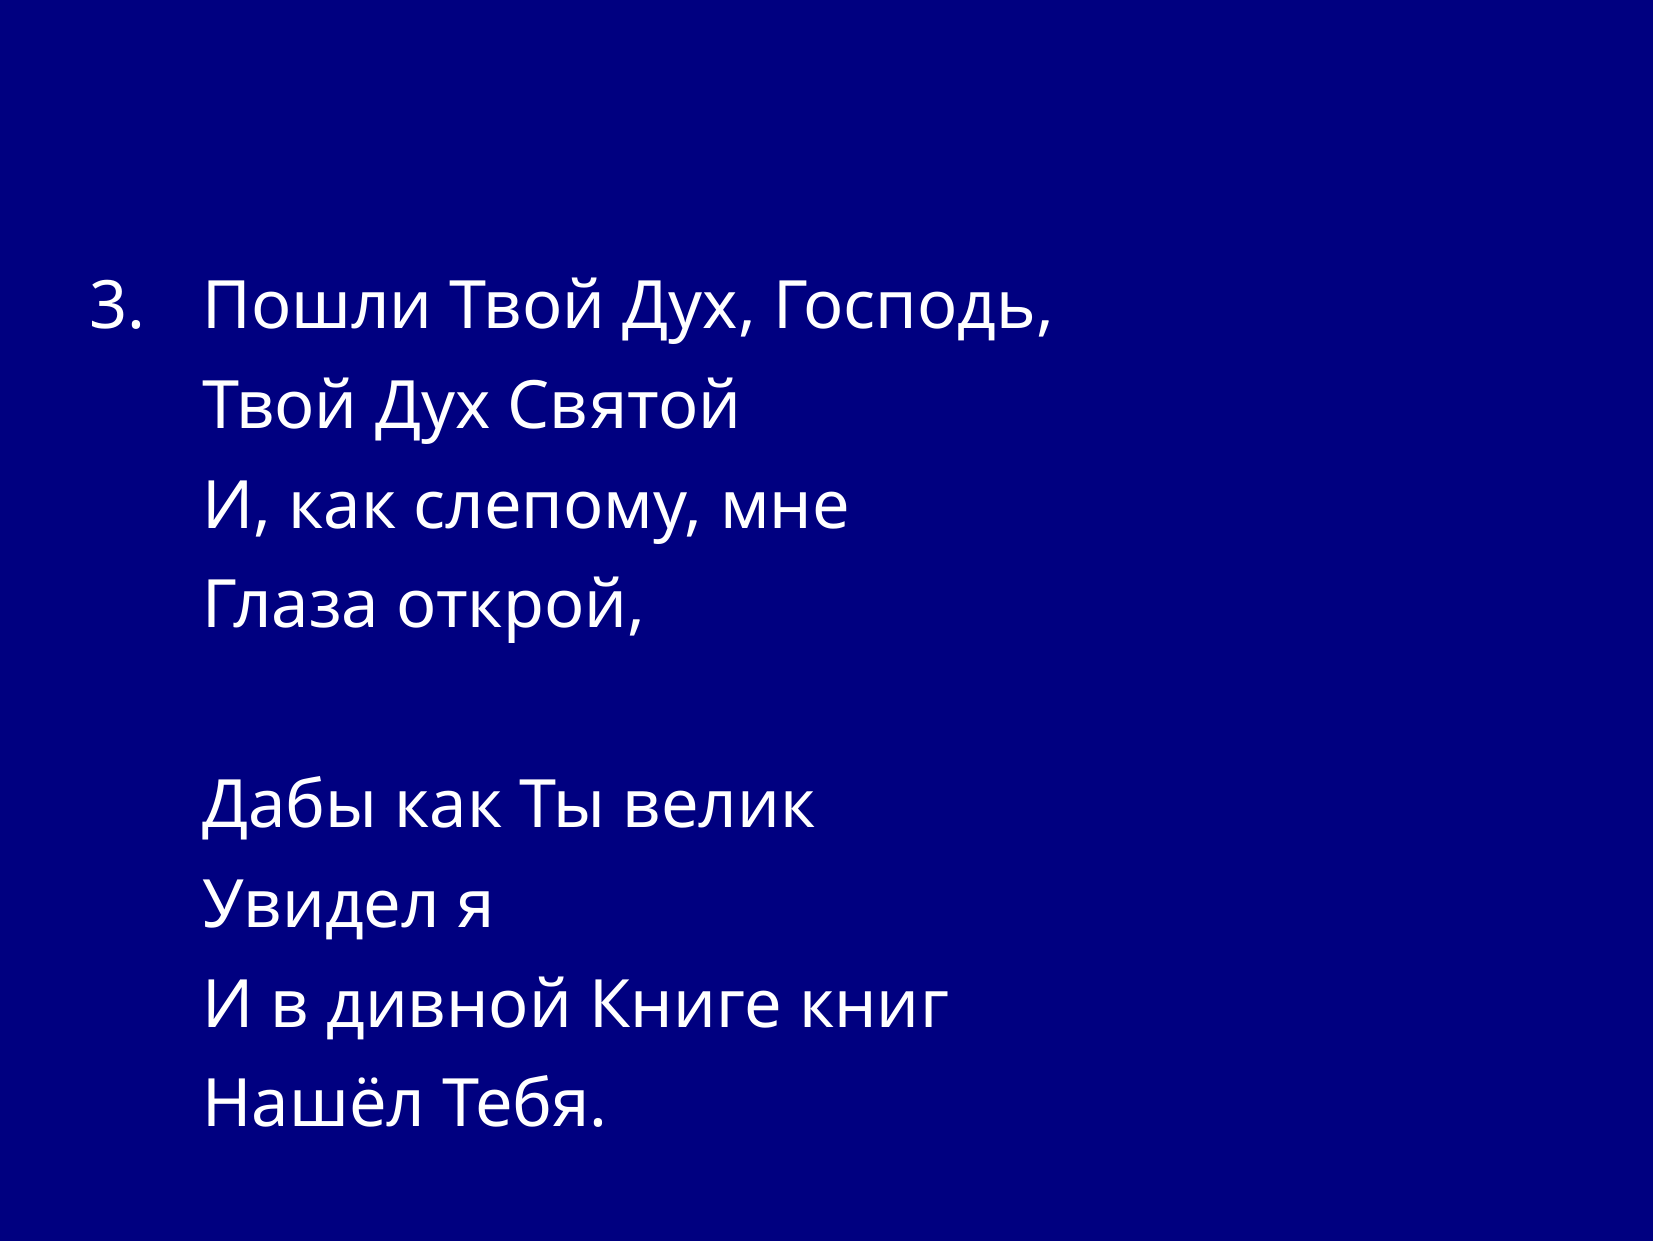

3.	Пошли Твой Дух, Господь,
	Твой Дух Святой
	И, как слепому, мне
	Глаза открой,
	Дабы как Ты велик
	Увидел я
	И в дивной Книге книг
	Нашёл Тебя.